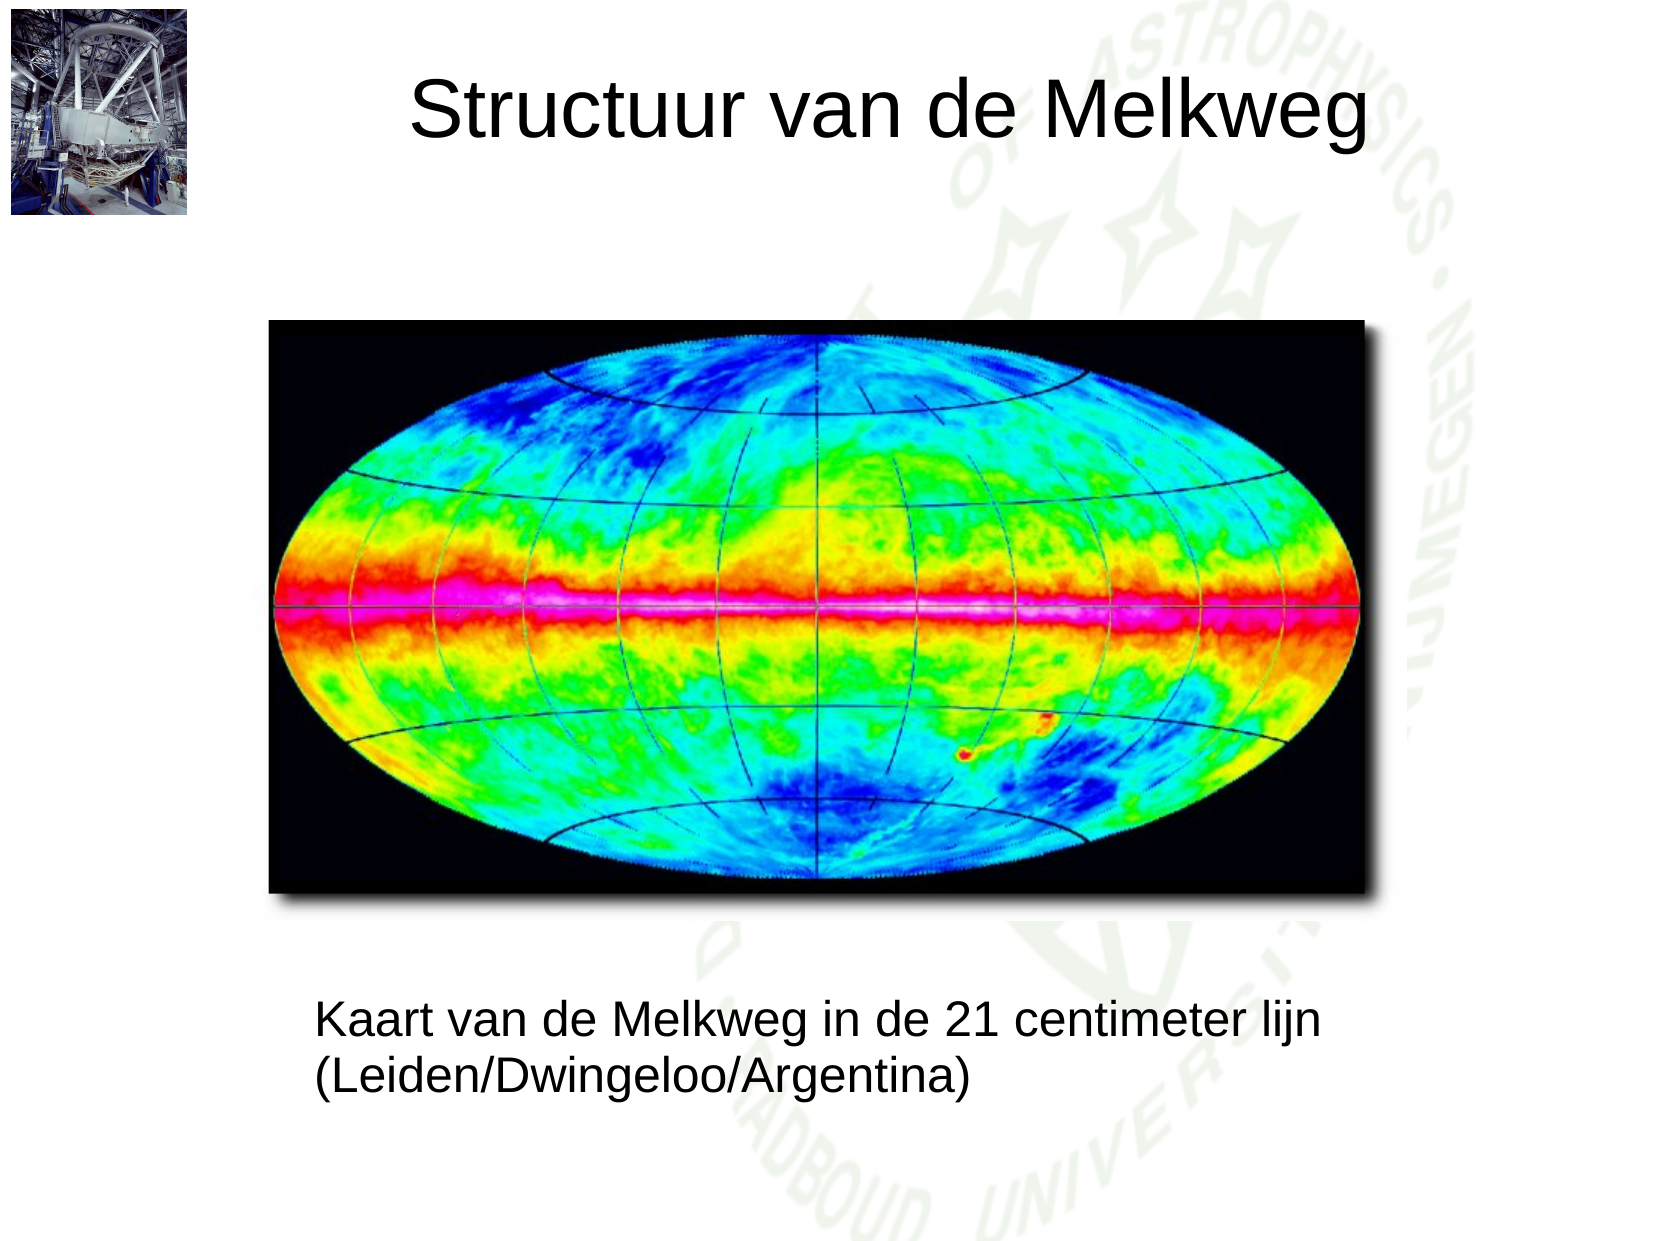

Structuur van de Melkweg
Kaart van de Melkweg in de 21 centimeter lijn
(Leiden/Dwingeloo/Argentina)